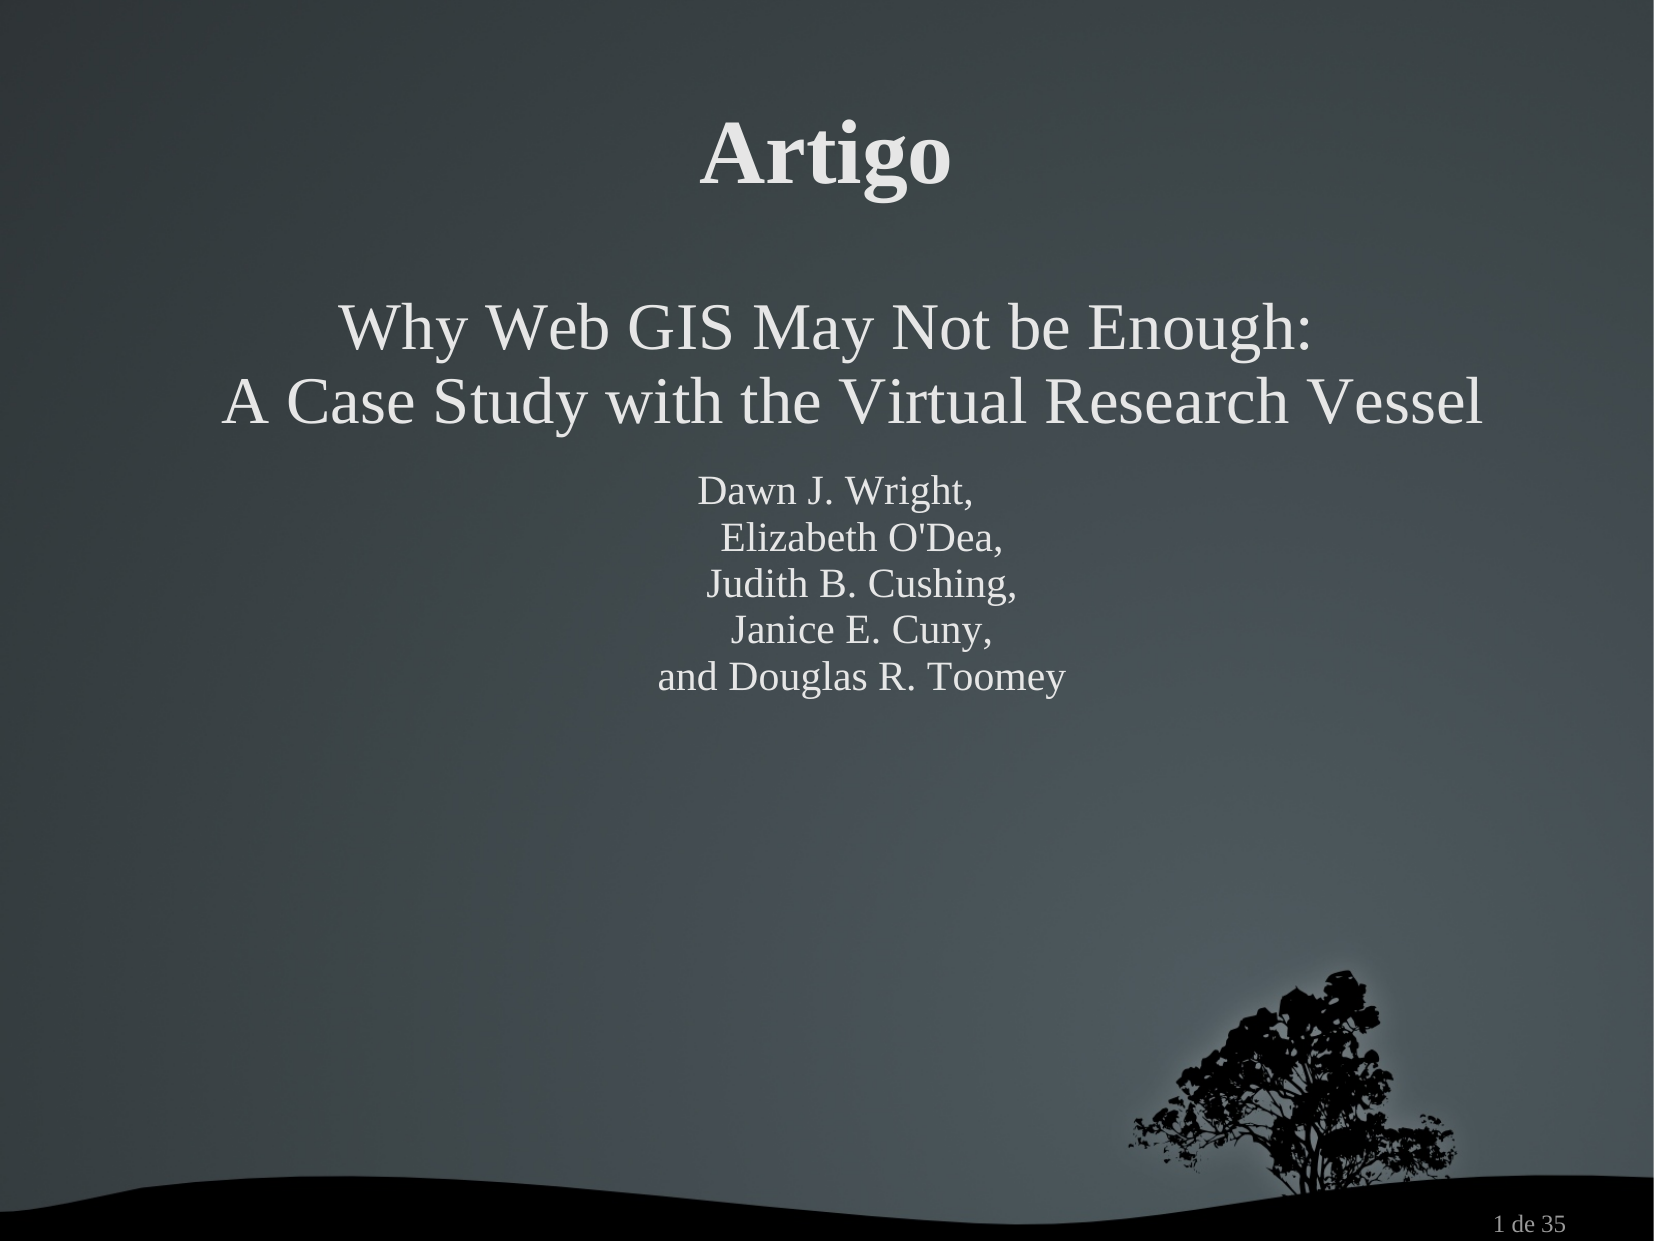

# Artigo
Why Web GIS May Not be Enough:
A Case Study with the Virtual Research Vessel
Dawn J. Wright,
Elizabeth O'Dea,
Judith B. Cushing,
Janice E. Cuny,
and Douglas R. Toomey
1